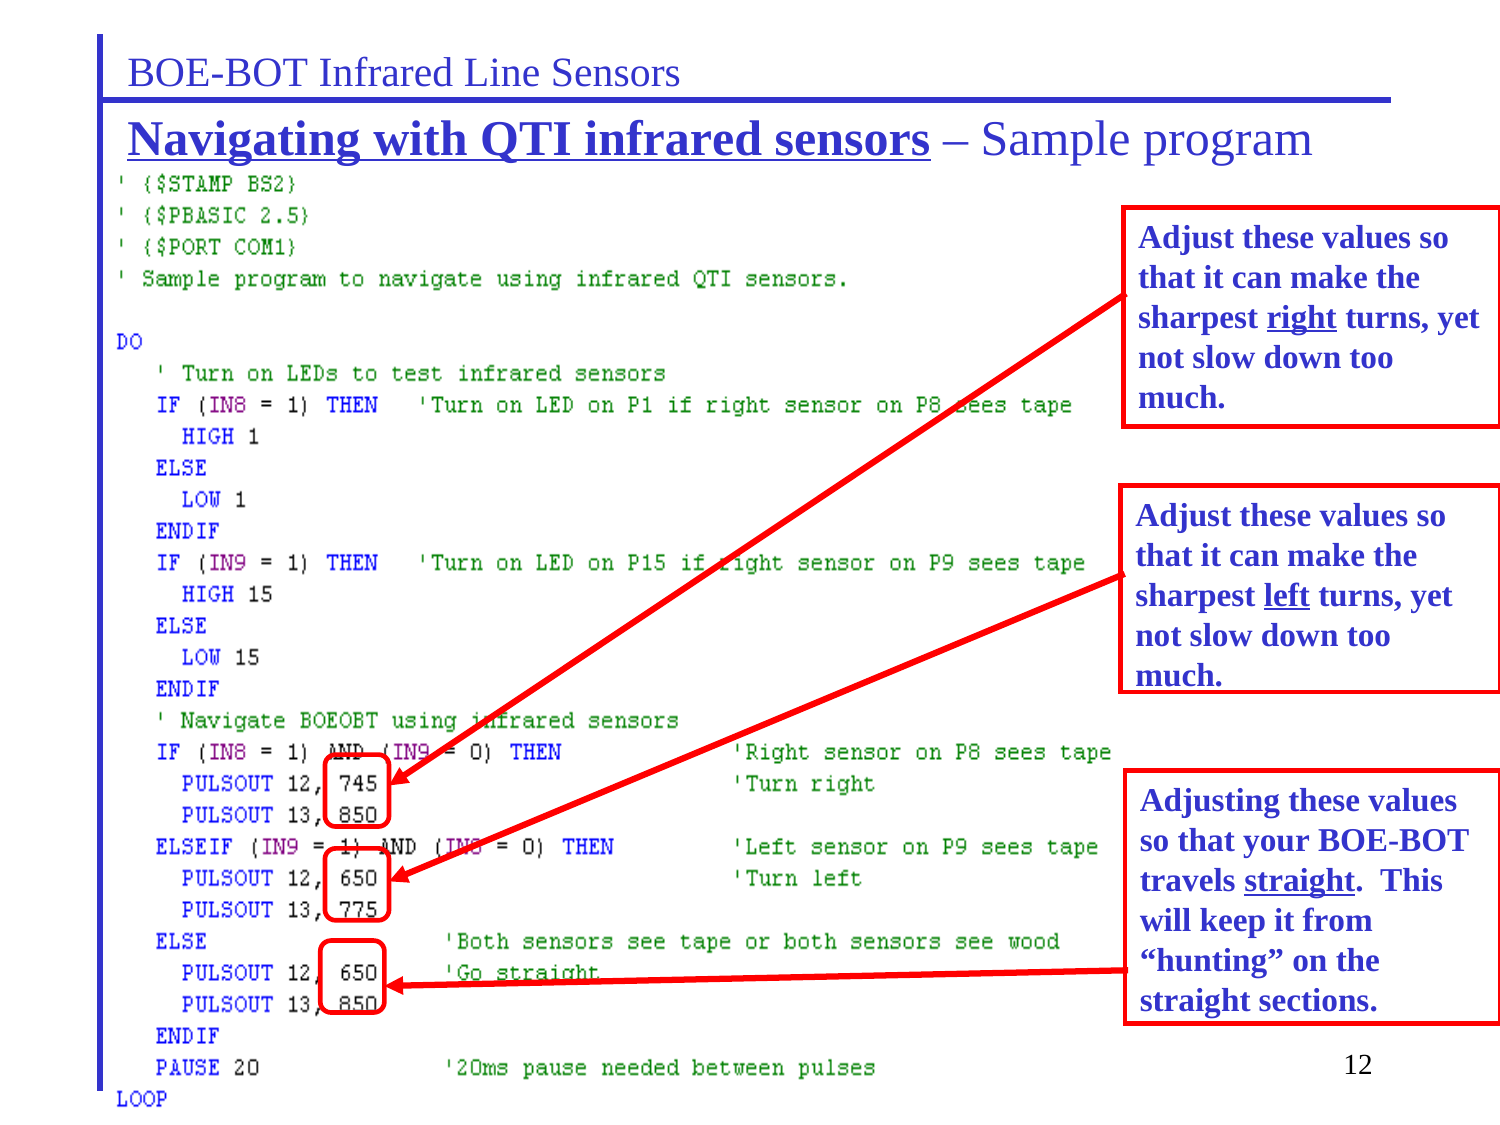

BOE-BOT Infrared Line Sensors
Navigating with QTI infrared sensors – Sample program
Adjust these values so that it can make the sharpest right turns, yet not slow down too much.
Adjust these values so that it can make the sharpest left turns, yet not slow down too much.
Adjusting these values so that your BOE-BOT travels straight. This will keep it from “hunting” on the straight sections.